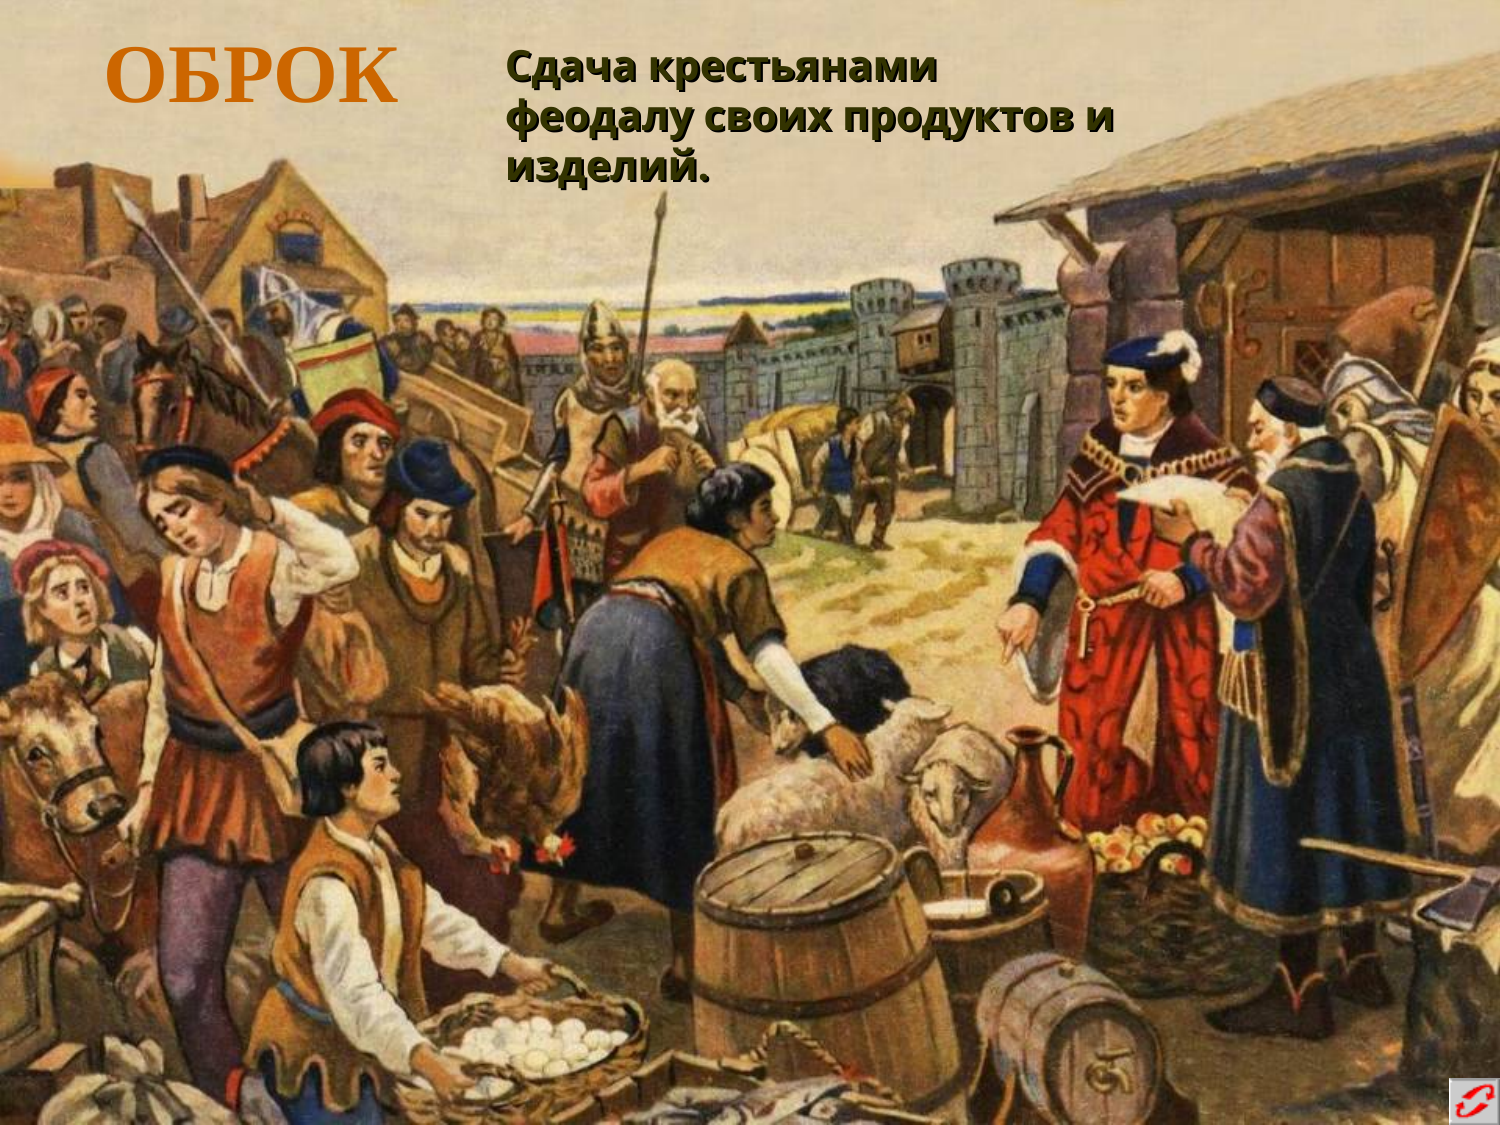

# ОБРОК
Сдача крестьянами феодалу своих продуктов и изделий.